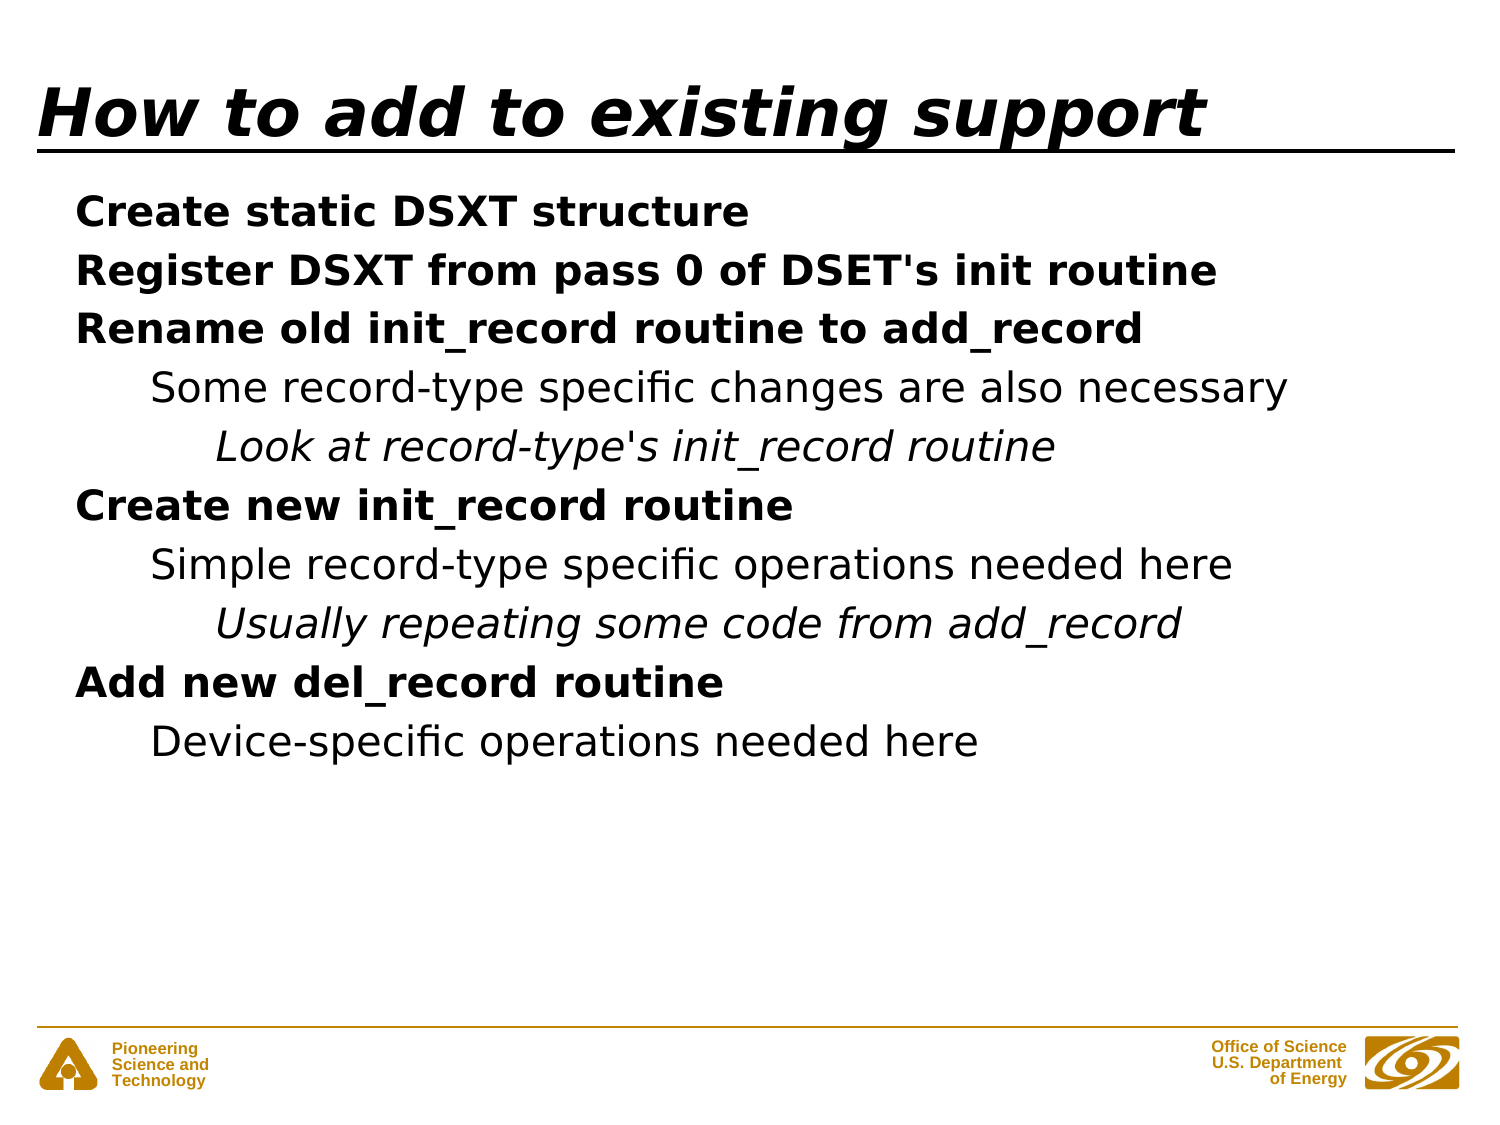

# How to add to existing support
Create static DSXT structure
Register DSXT from pass 0 of DSET's init routine
Rename old init_record routine to add_record
Some record-type specific changes are also necessary
Look at record-type's init_record routine
Create new init_record routine
Simple record-type specific operations needed here
Usually repeating some code from add_record
Add new del_record routine
Device-specific operations needed here